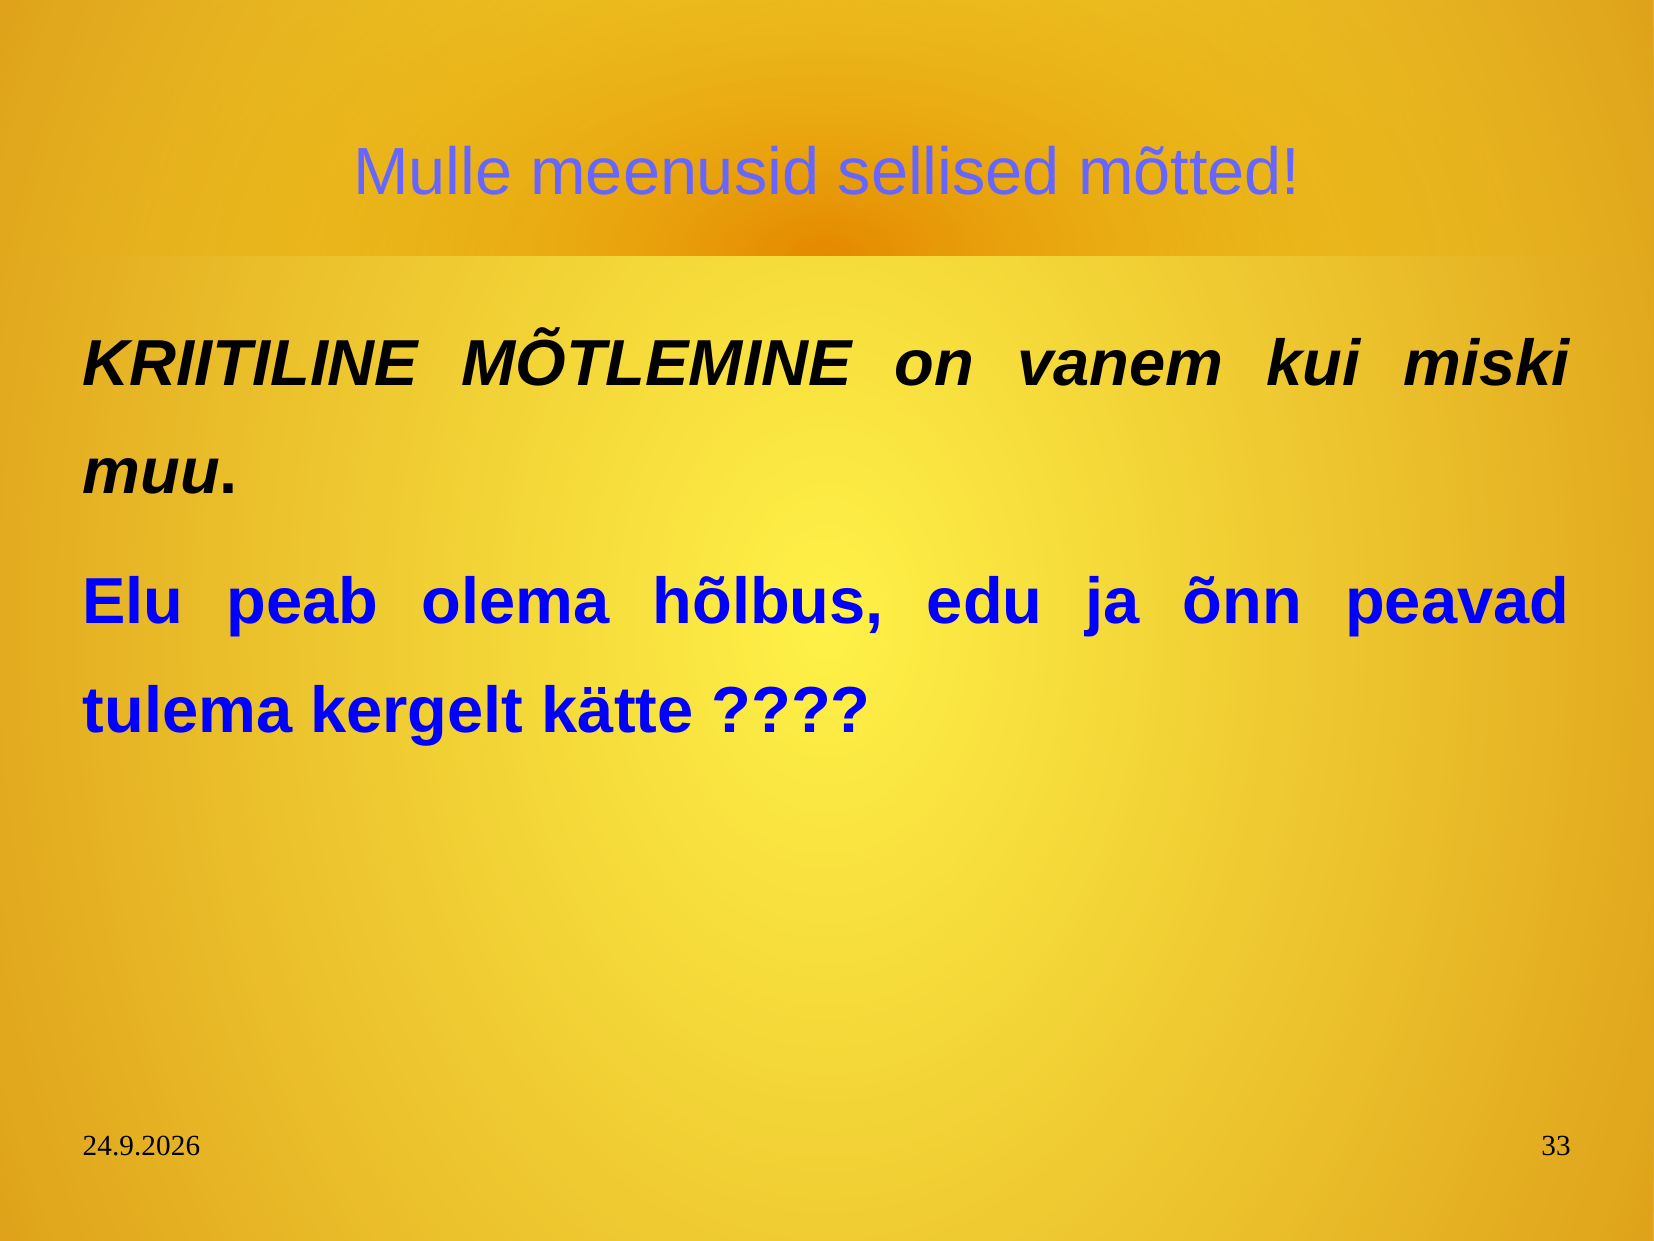

# Mulle meenusid sellised mõtted!
KRIITILINE MÕTLEMINE on vanem kui miski muu.
Elu peab olema hõlbus, edu ja õnn peavad tulema kergelt kätte ????
33